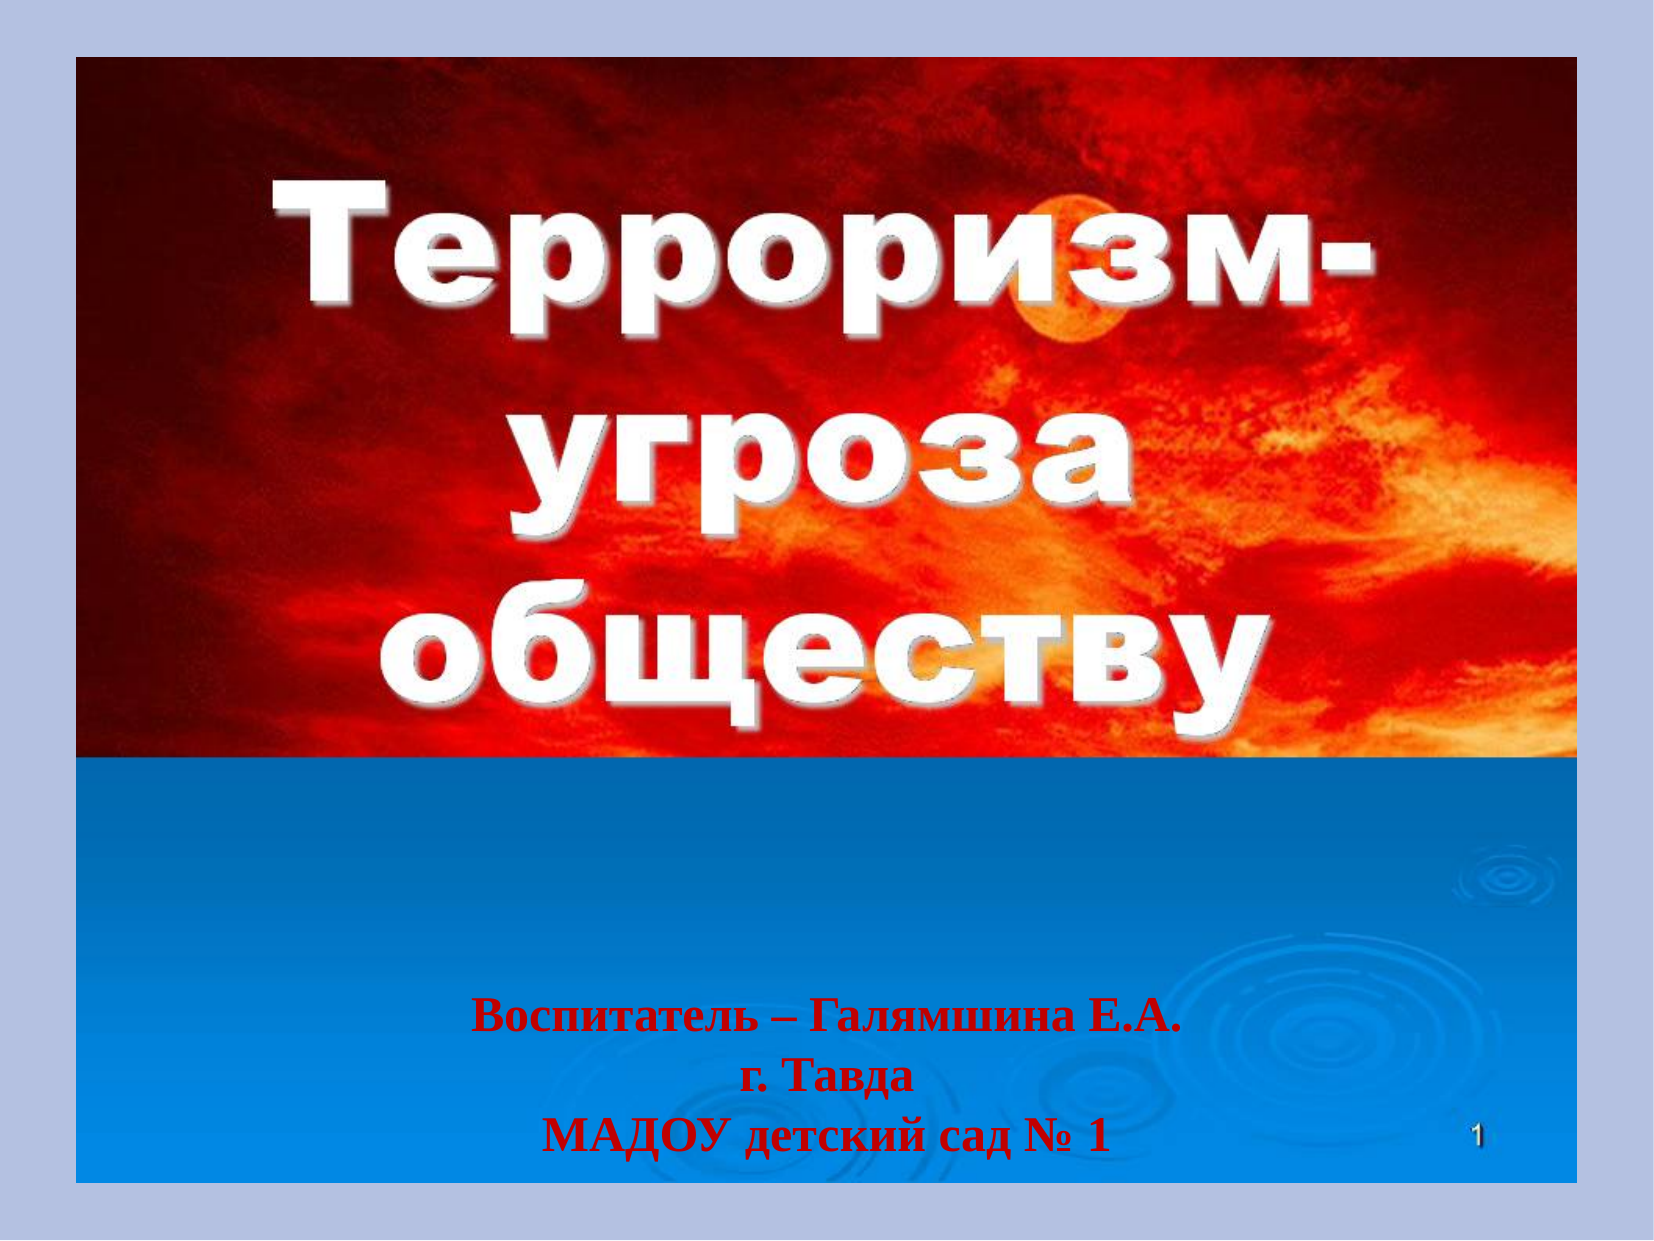

Воспитатель – Галямшина Е.А.
г. Тавда
МАДОУ детский сад № 1